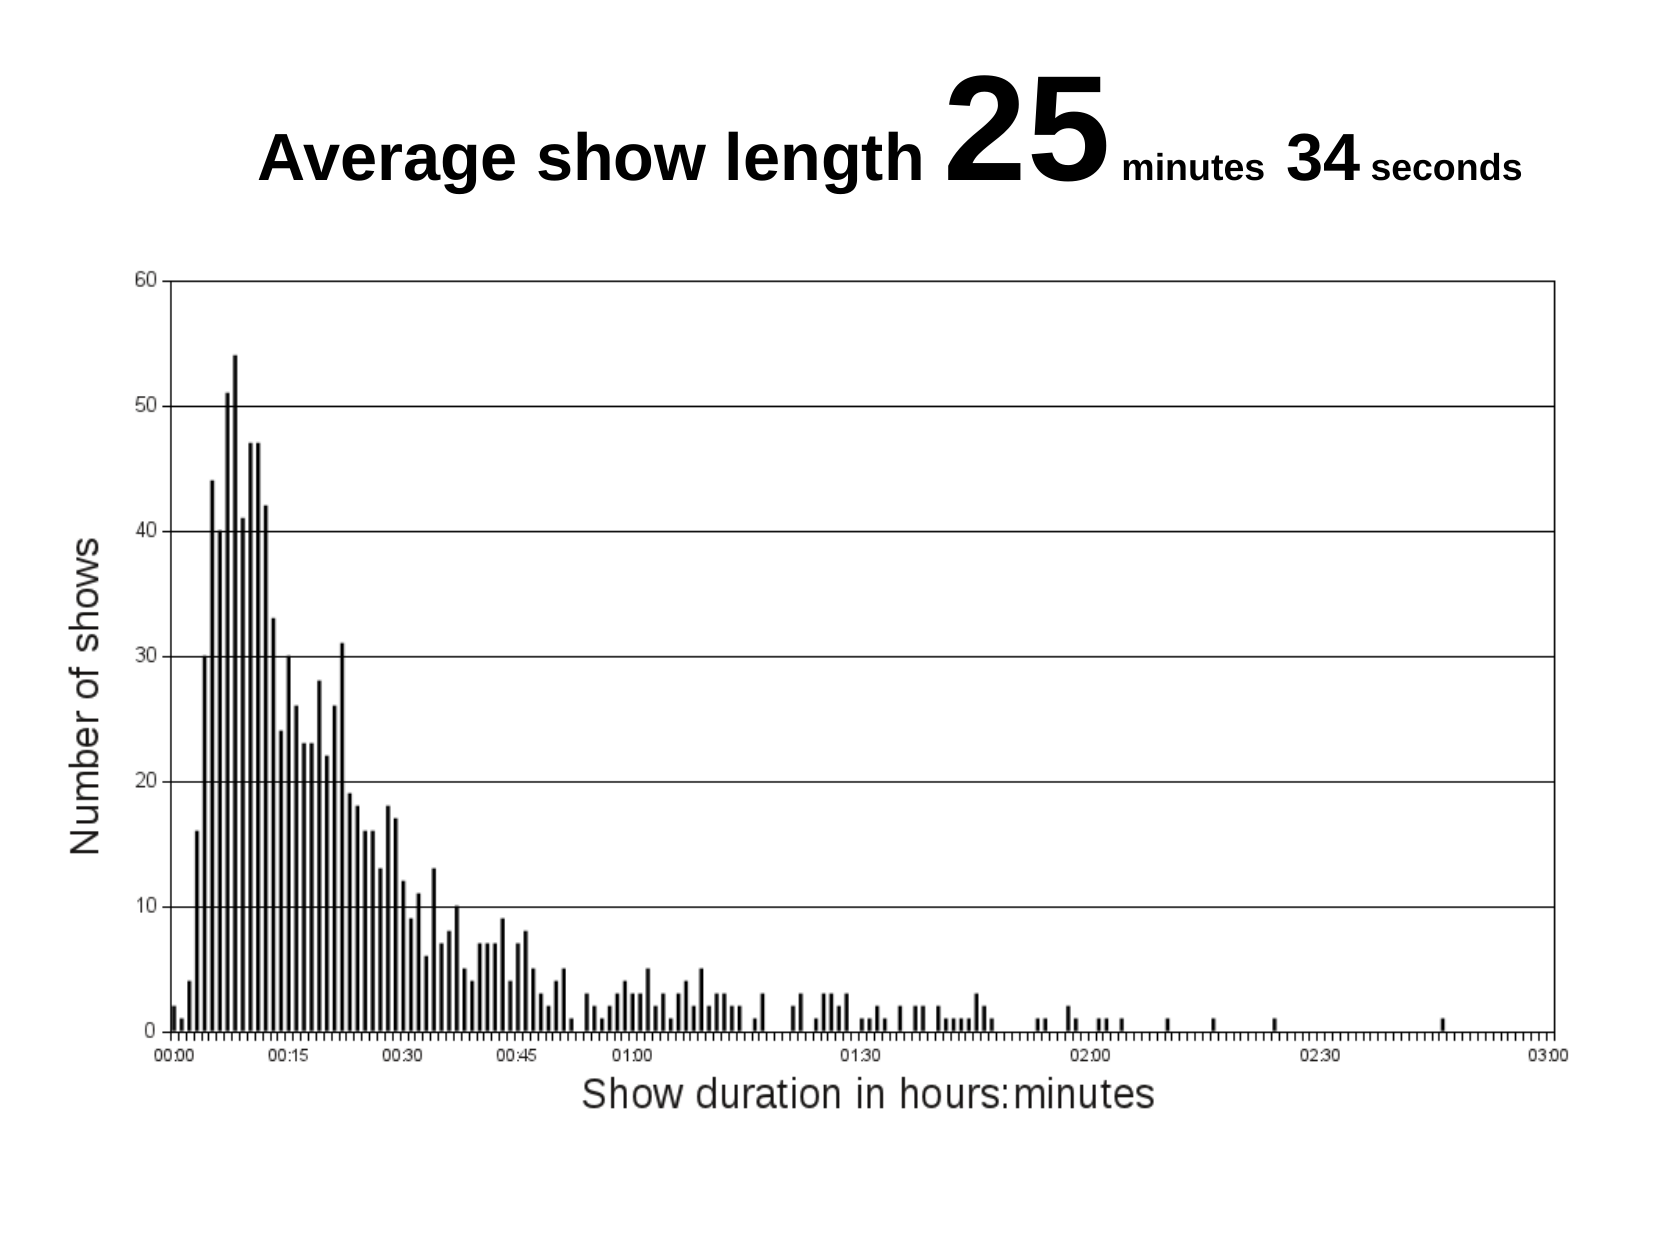

Average show length 25 minutes 34 seconds